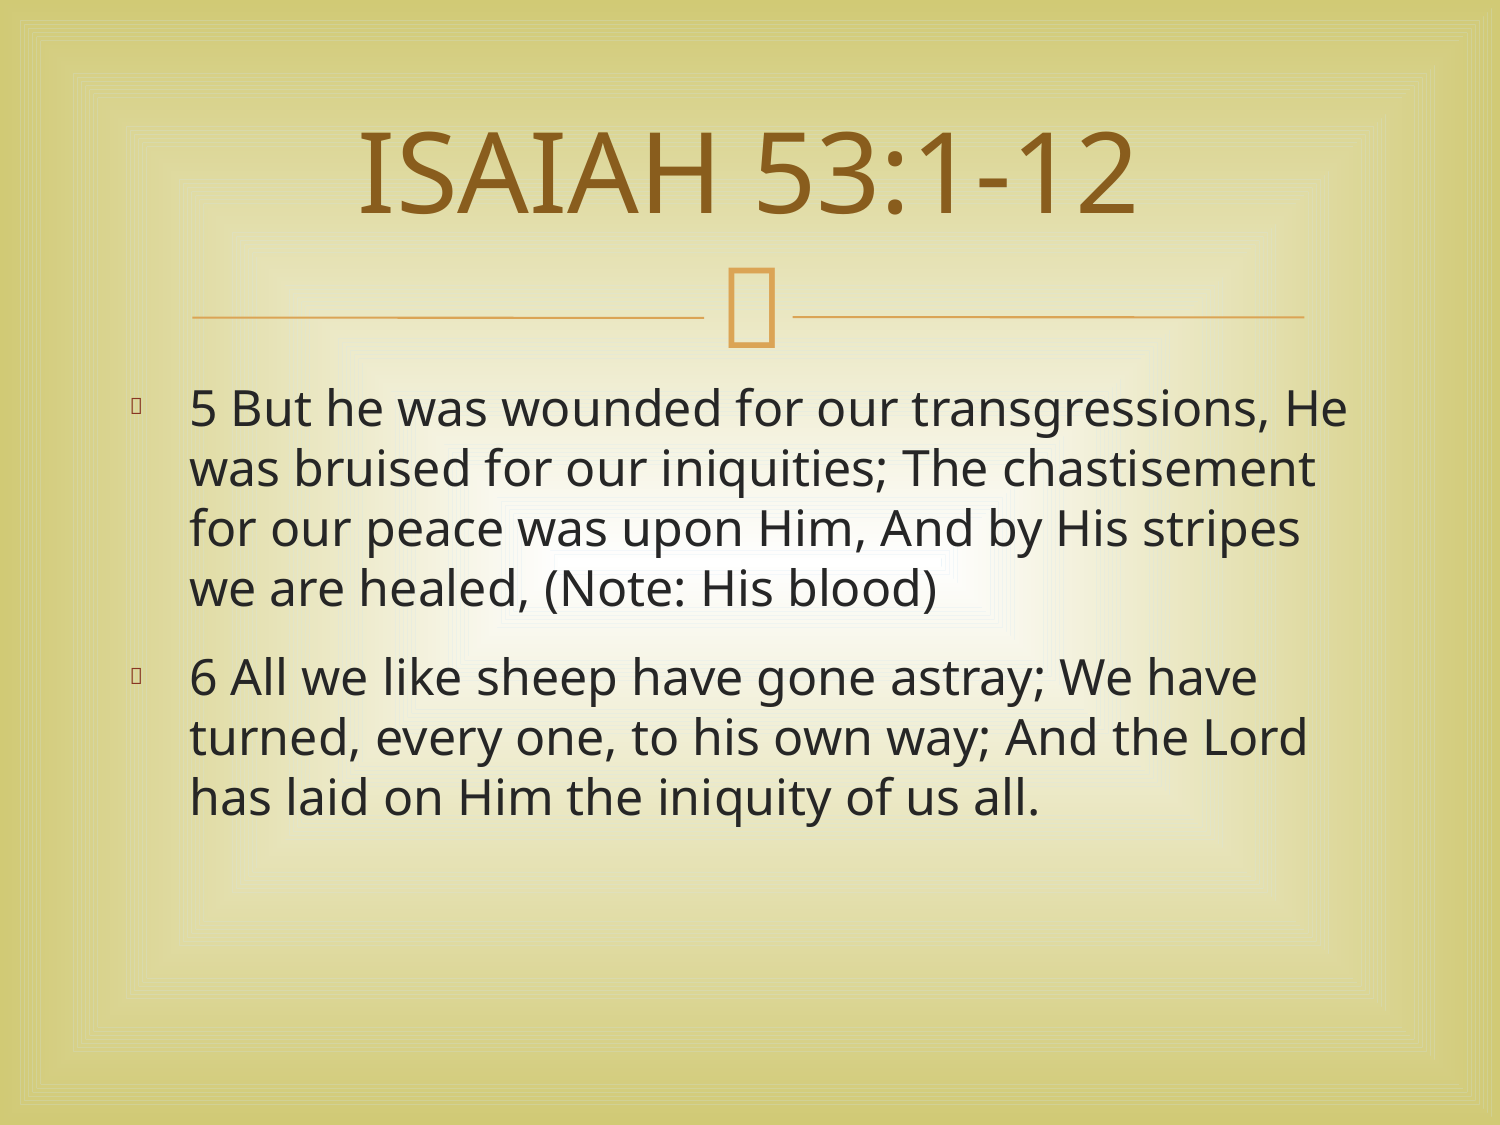

ISAIAH 53:1-12
# 5 But he was wounded for our transgressions, He was bruised for our iniquities; The chastisement for our peace was upon Him, And by His stripes we are healed, (Note: His blood)
6 All we like sheep have gone astray; We have turned, every one, to his own way; And the Lord has laid on Him the iniquity of us all.